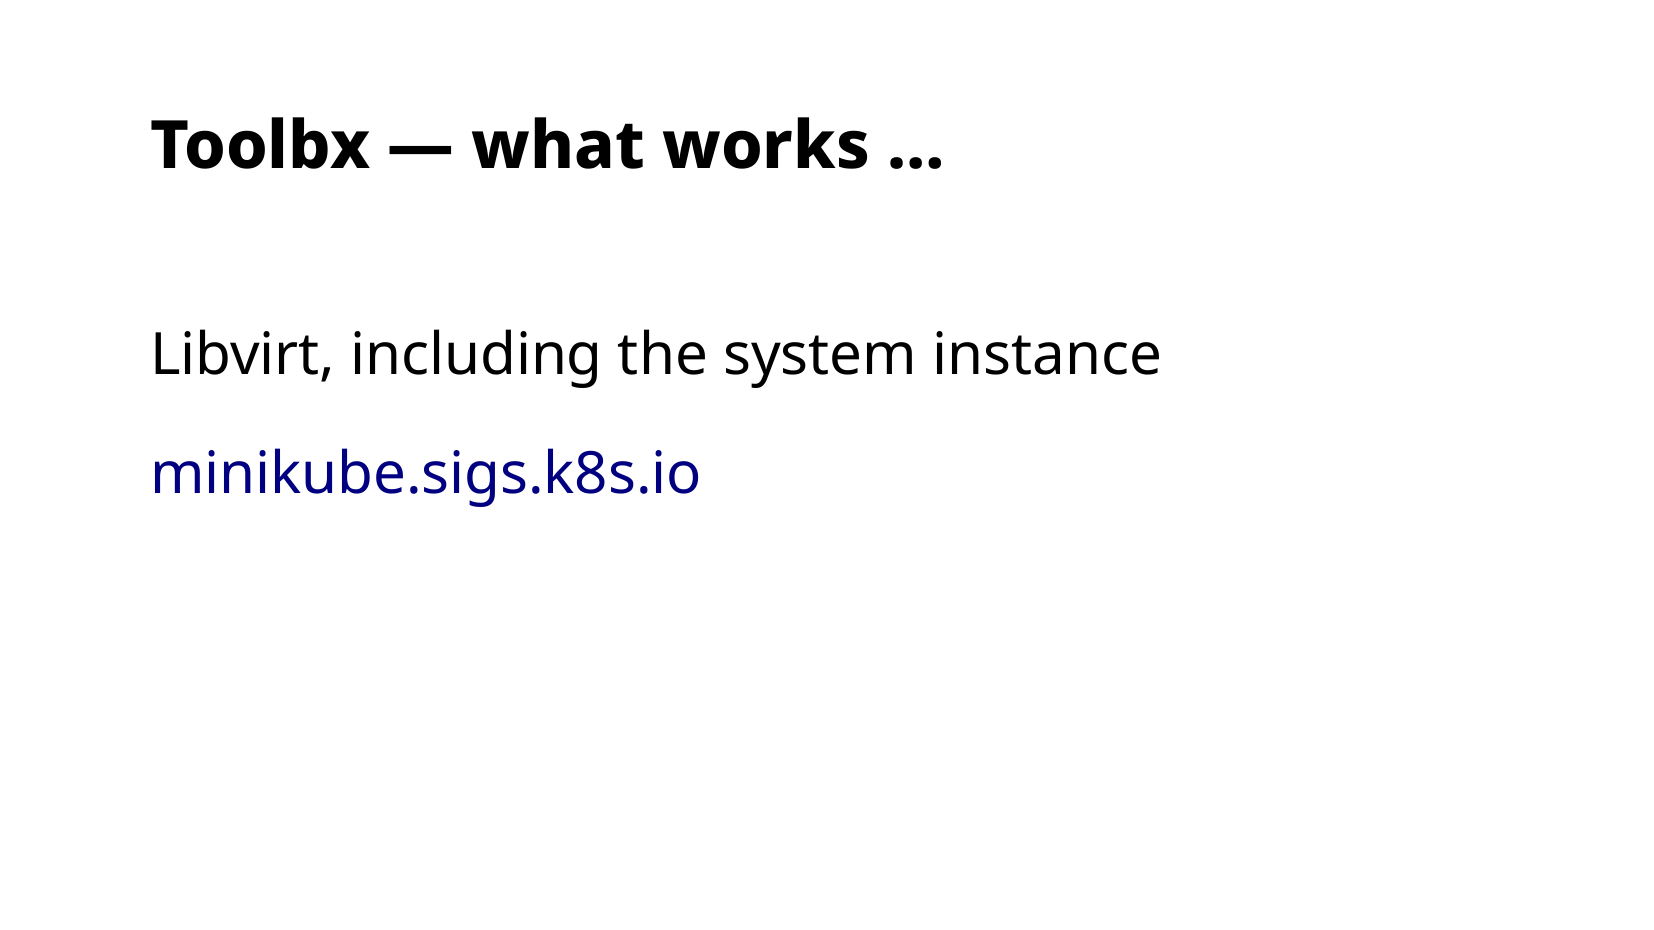

# Toolbx — what works …
Libvirt, including the system instance
minikube.sigs.k8s.io